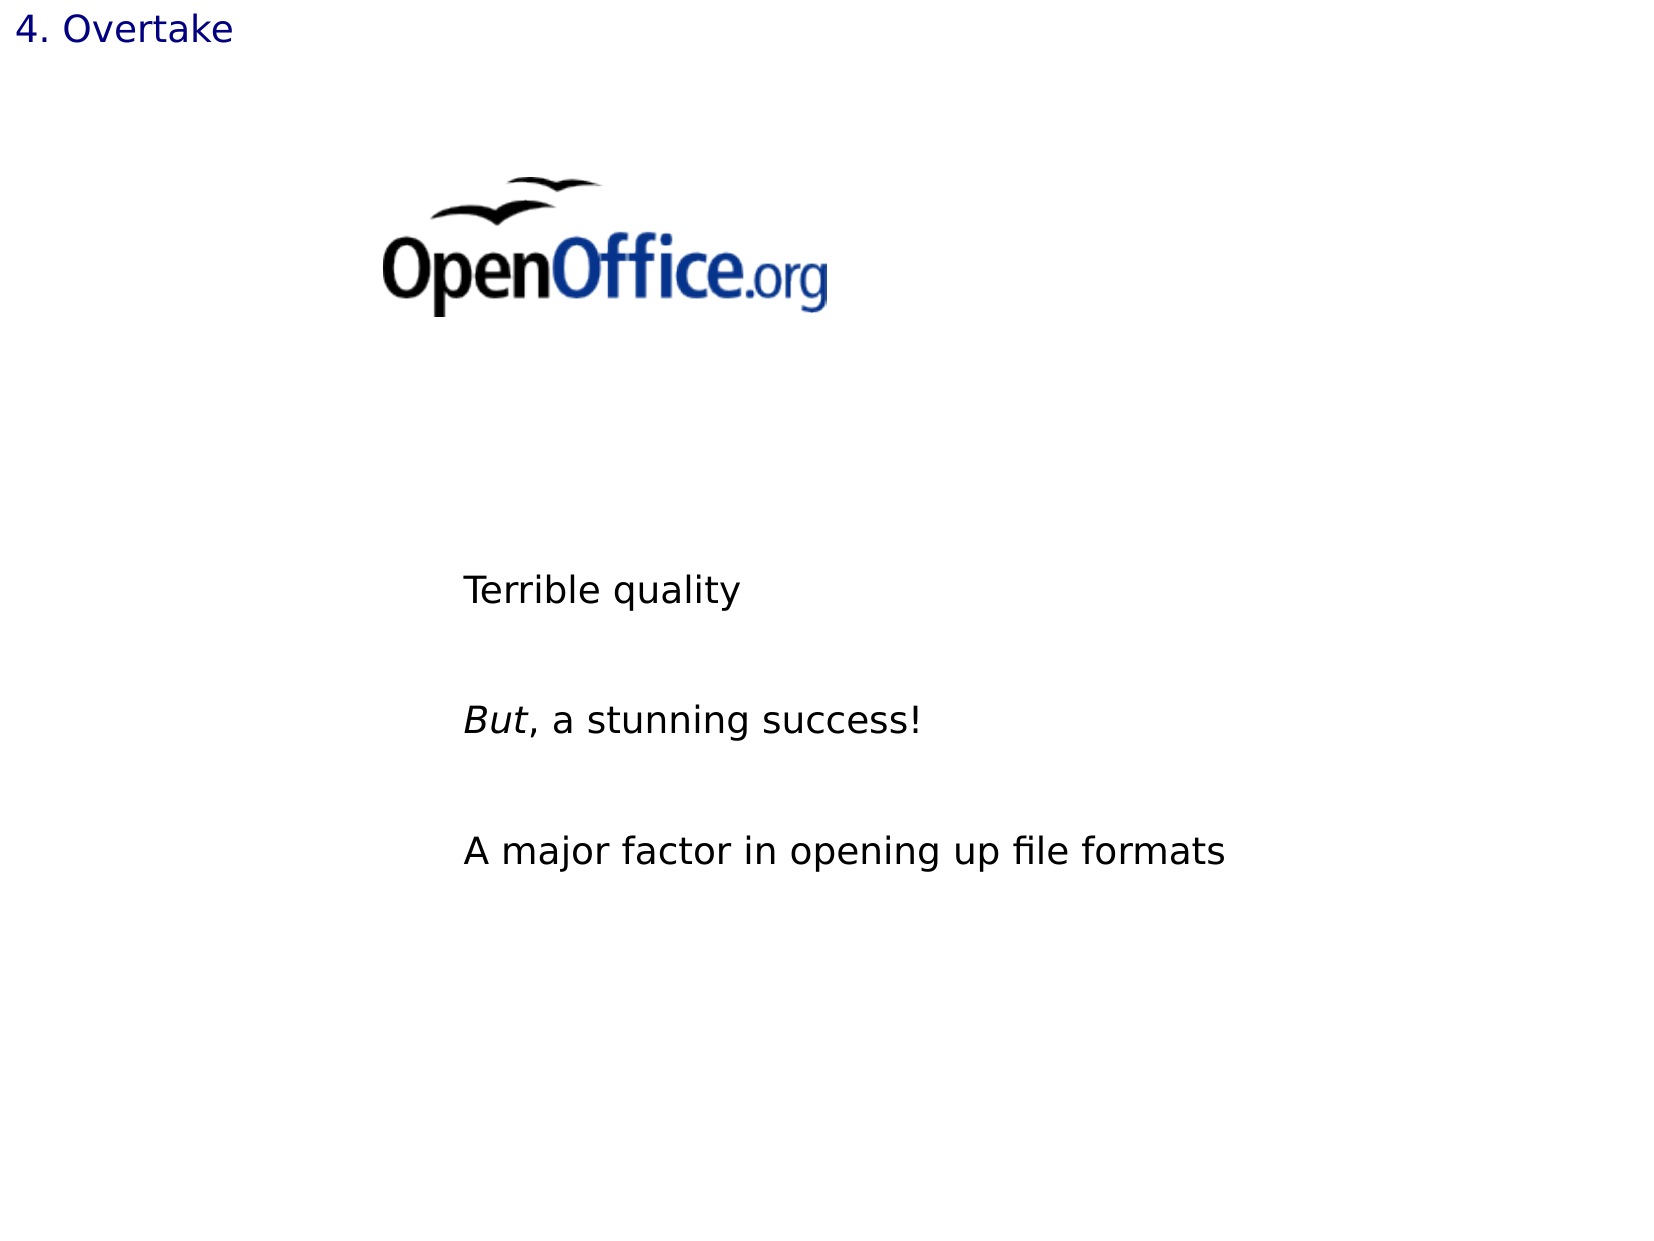

4. Overtake
Terrible quality
But, a stunning success!
A major factor in opening up file formats